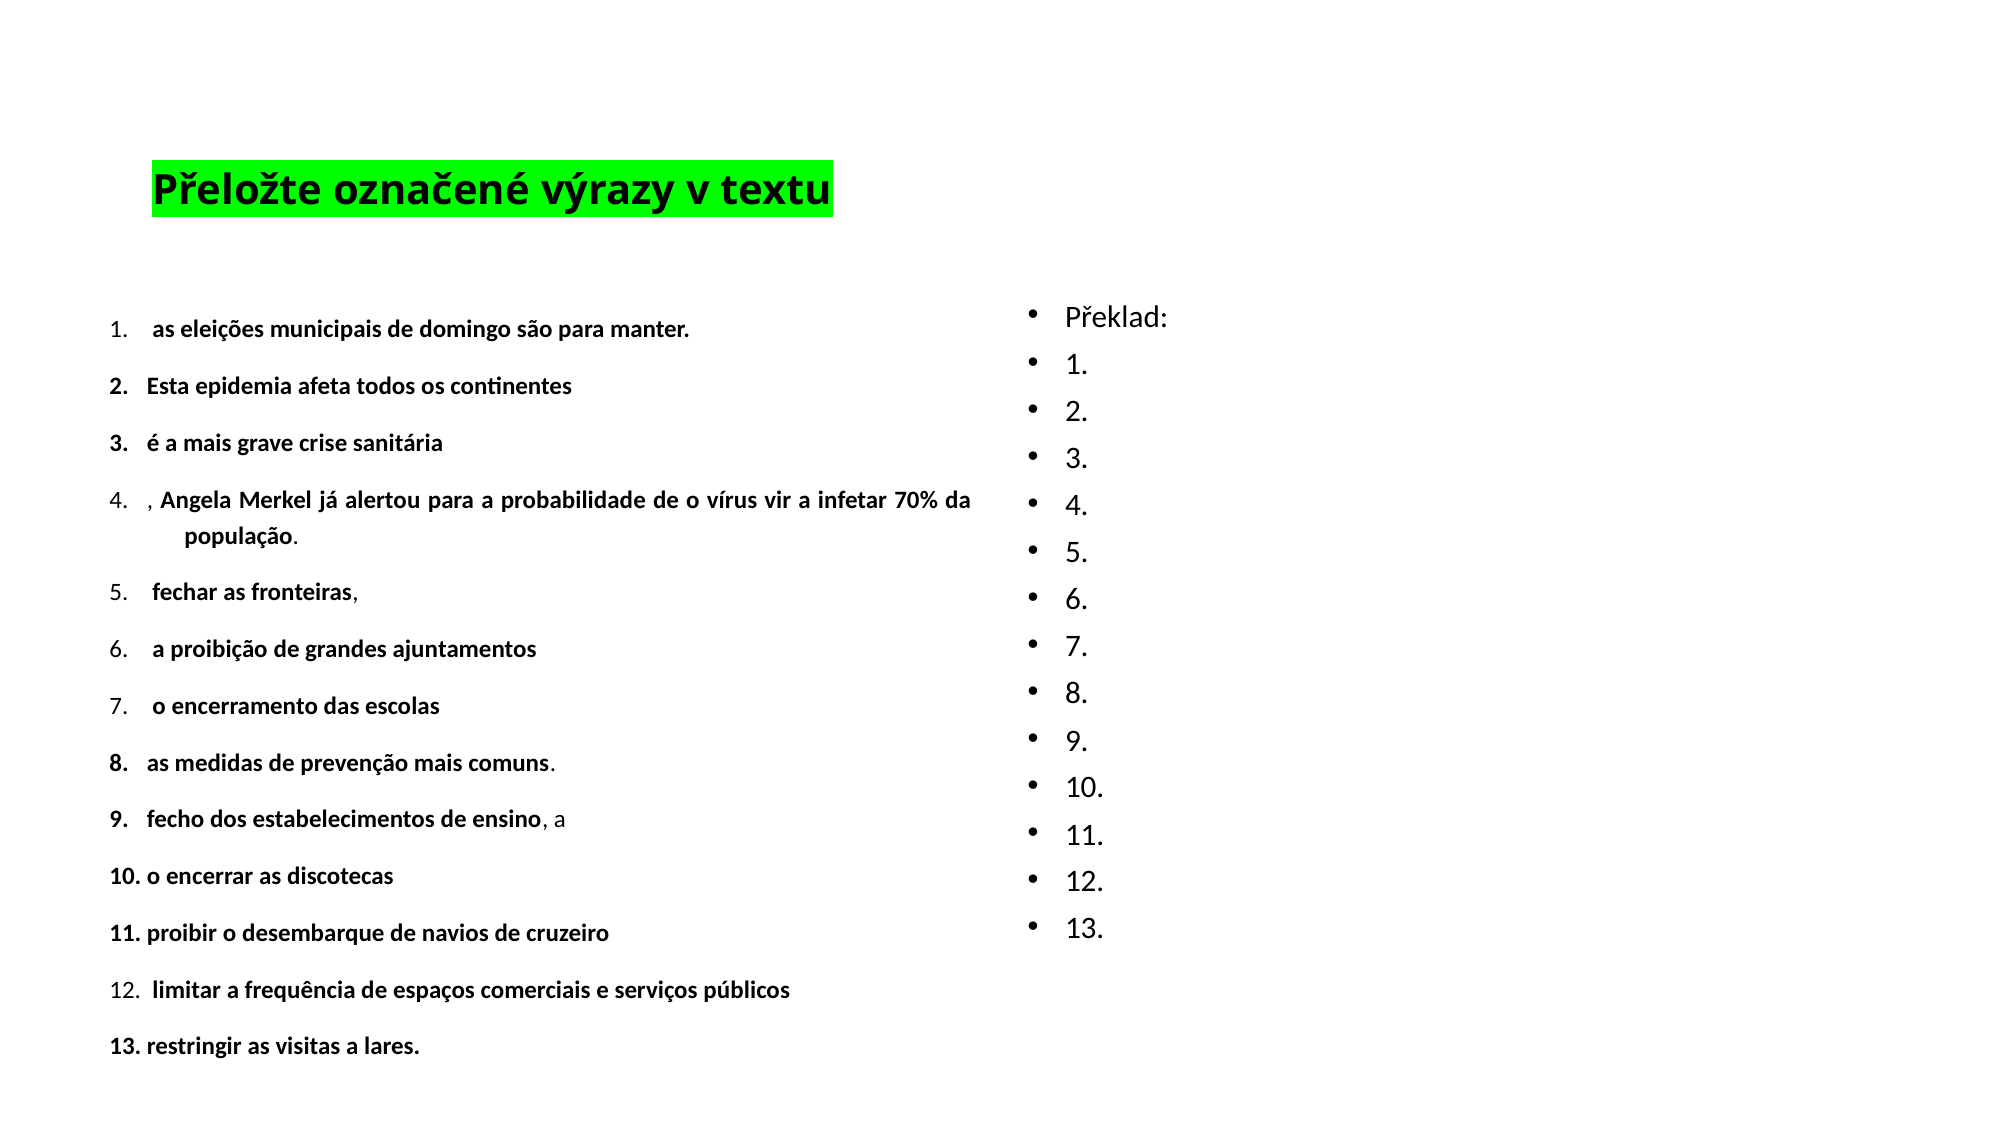

# Přeložte označené výrazy v textu
 as eleições municipais de domingo são para manter.
Esta epidemia afeta todos os continentes
é a mais grave crise sanitária
, Angela Merkel já alertou para a probabilidade de o vírus vir a infetar 70% da população.
 fechar as fronteiras,
 a proibição de grandes ajuntamentos
 o encerramento das escolas
as medidas de prevenção mais comuns.
fecho dos estabelecimentos de ensino, a
o encerrar as discotecas
proibir o desembarque de navios de cruzeiro
 limitar a frequência de espaços comerciais e serviços públicos
restringir as visitas a lares.
Překlad:
1.
2.
3.
4.
5.
6.
7.
8.
9.
10.
11.
12.
13.